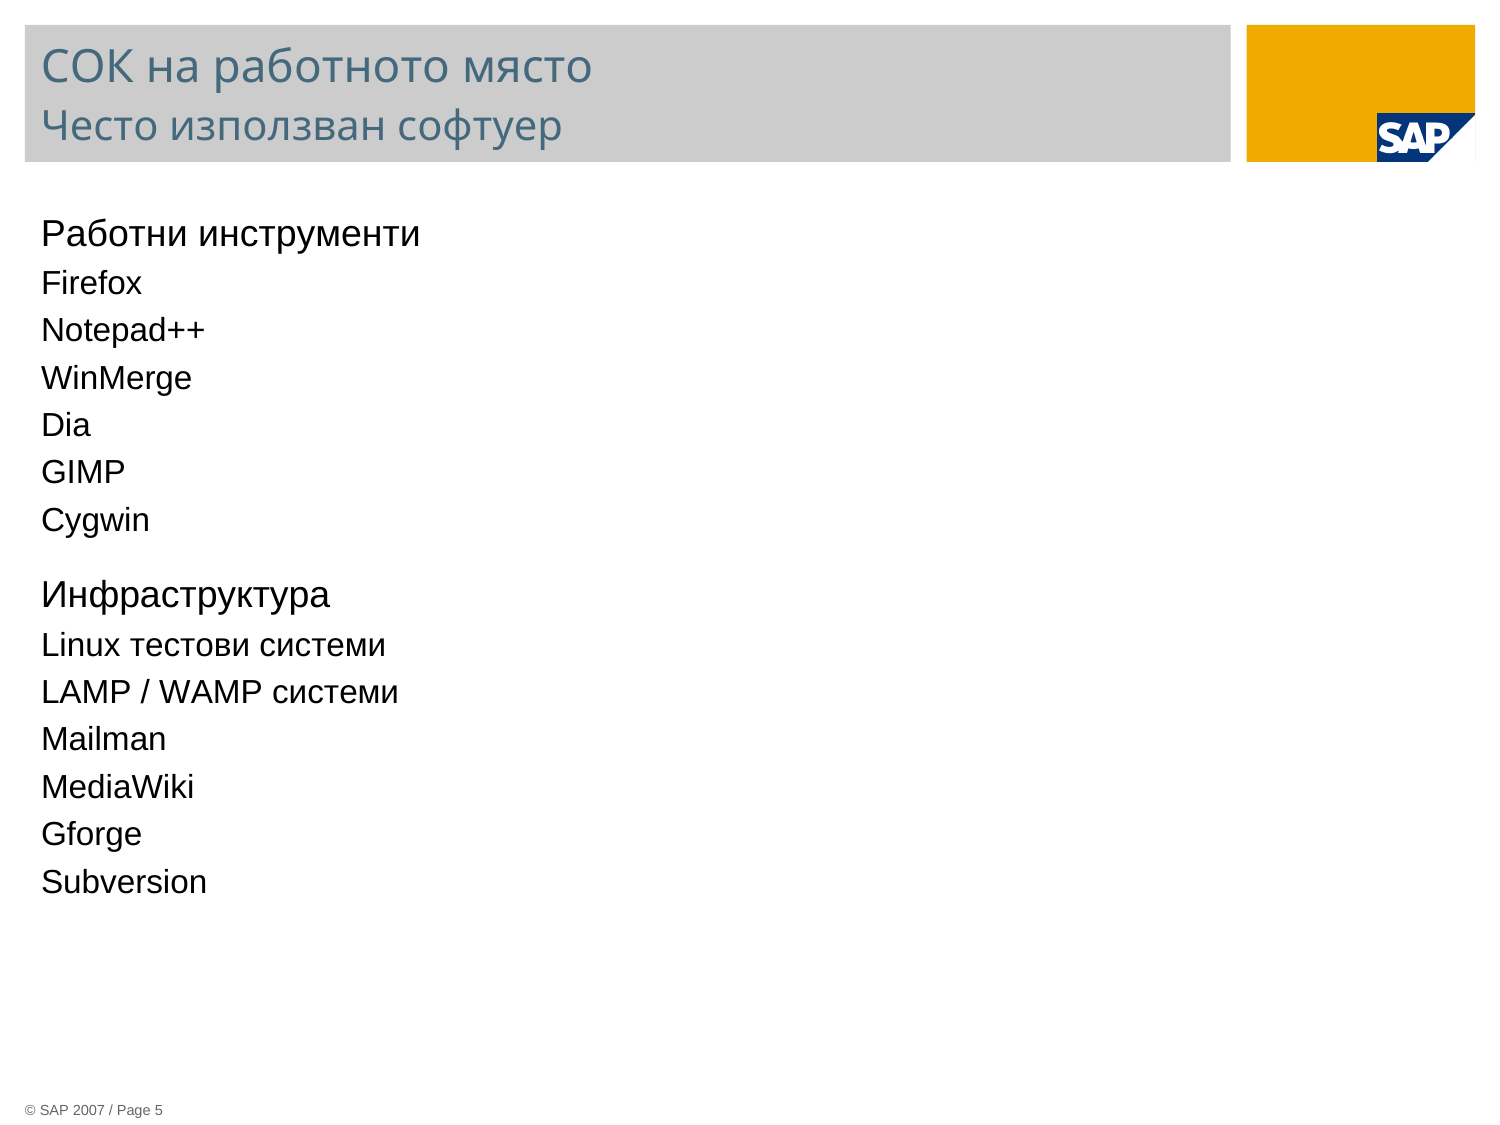

# СОК на работното място Често използван софтуер
Работни инструменти
Firefox
Notepad++
WinMerge
Dia
GIMP
Cygwin
Инфраструктура
Linux тестови системи
LAMP / WAMP системи
Mailman
MediaWiki
Gforge
Subversion
5